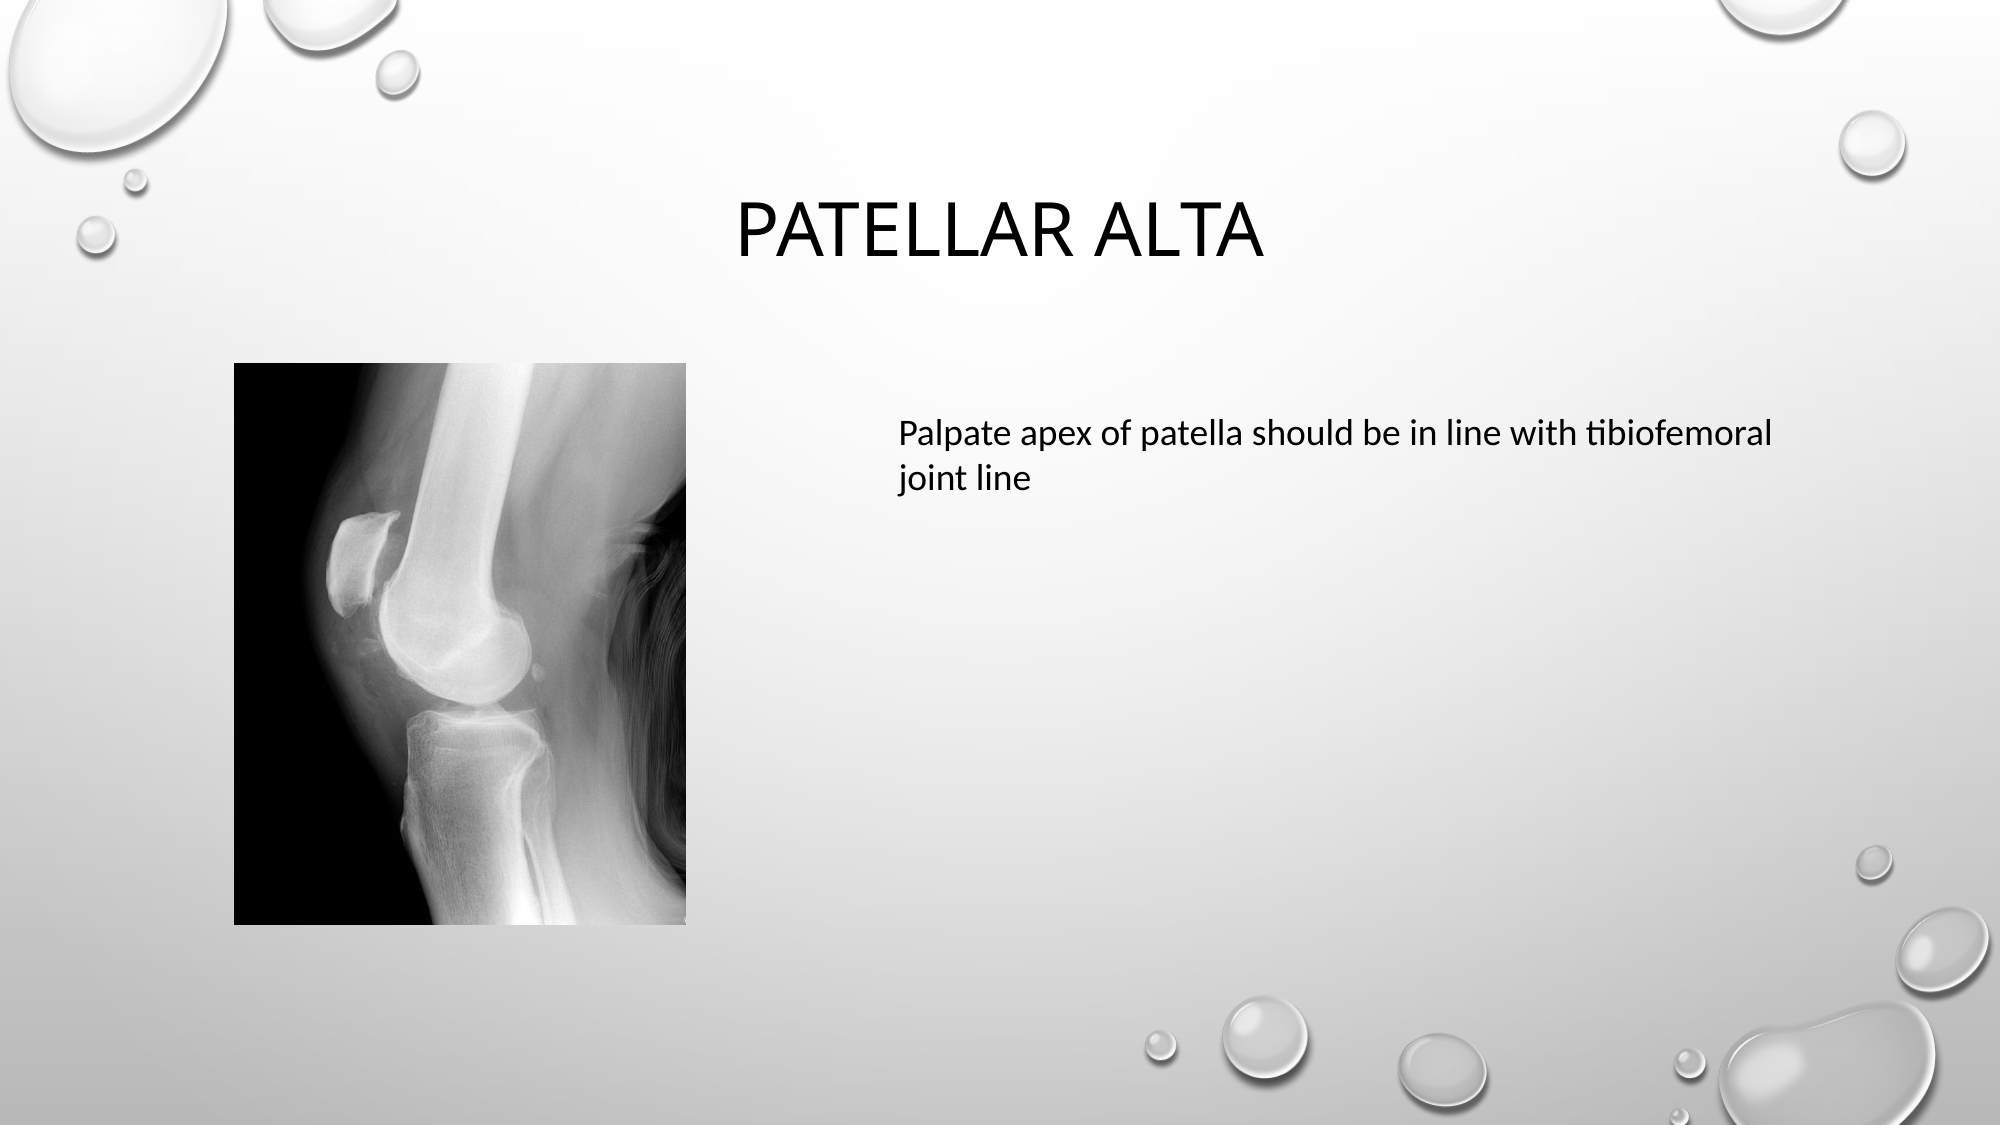

# Patellar alta
Palpate apex of patella should be in line with tibiofemoral joint line